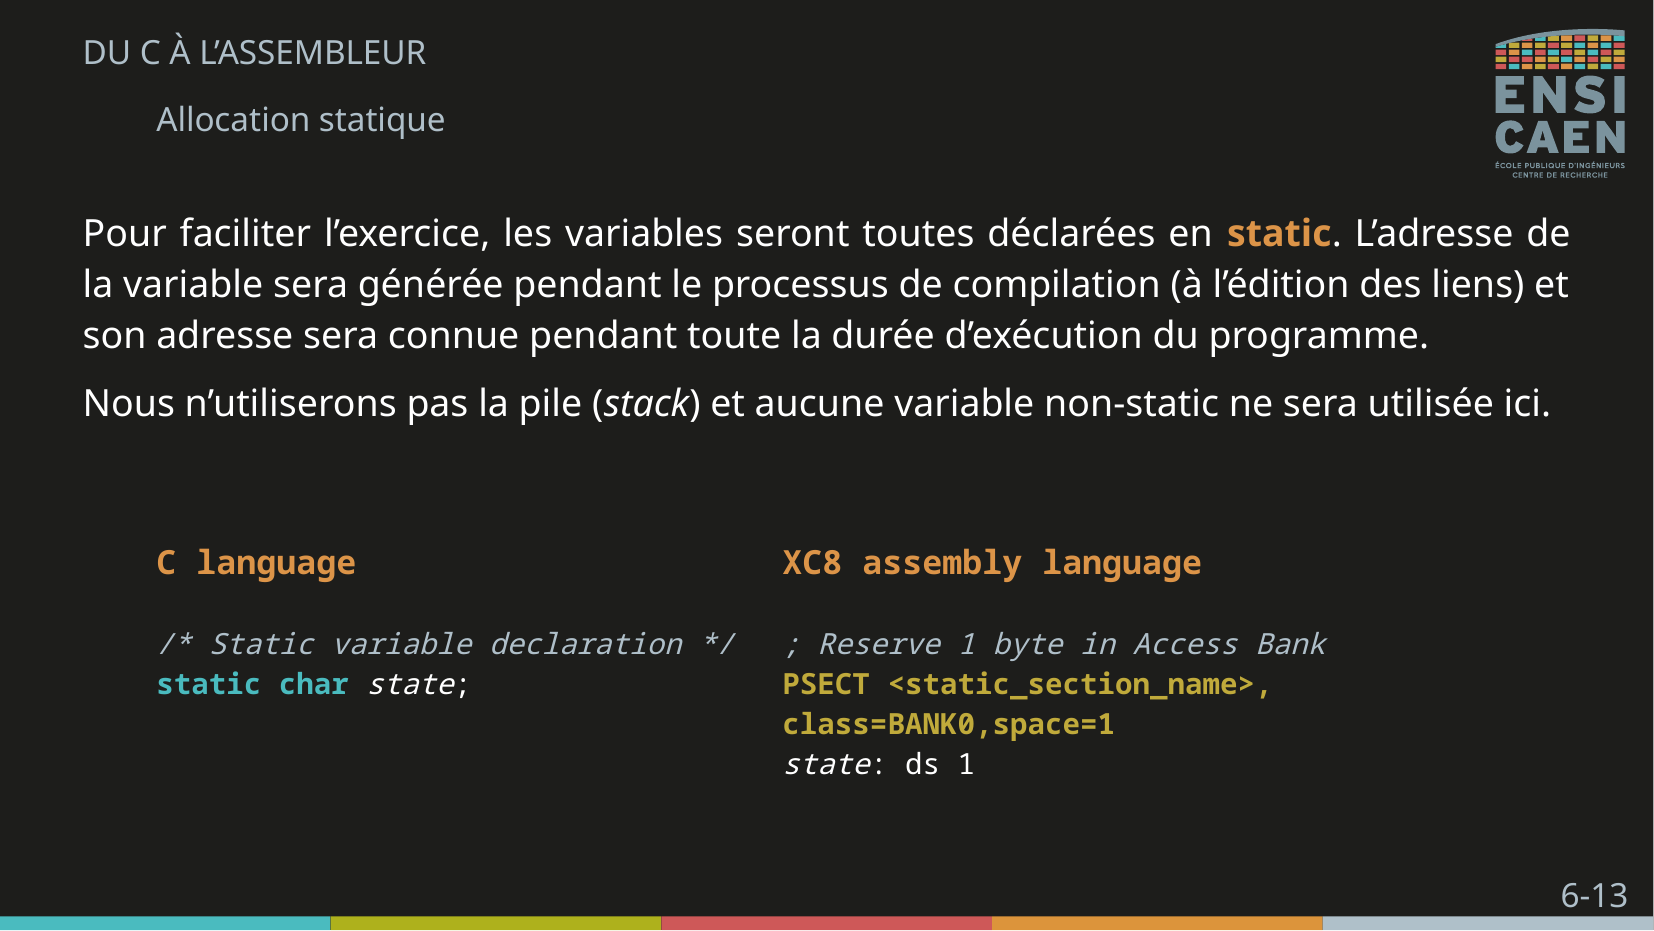

# DU C À L’ASSEMBLEUR Allocation statique
Pour faciliter l’exercice, les variables seront toutes déclarées en static. L’adresse de la variable sera générée pendant le processus de compilation (à l’édition des liens) et son adresse sera connue pendant toute la durée d’exécution du programme.
Nous n’utiliserons pas la pile (stack) et aucune variable non-static ne sera utilisée ici.
C language
/* Static variable declaration */
static char state;
XC8 assembly language
; Reserve 1 byte in Access Bank
PSECT <static_section_name>, class=BANK0,space=1
state: ds 1